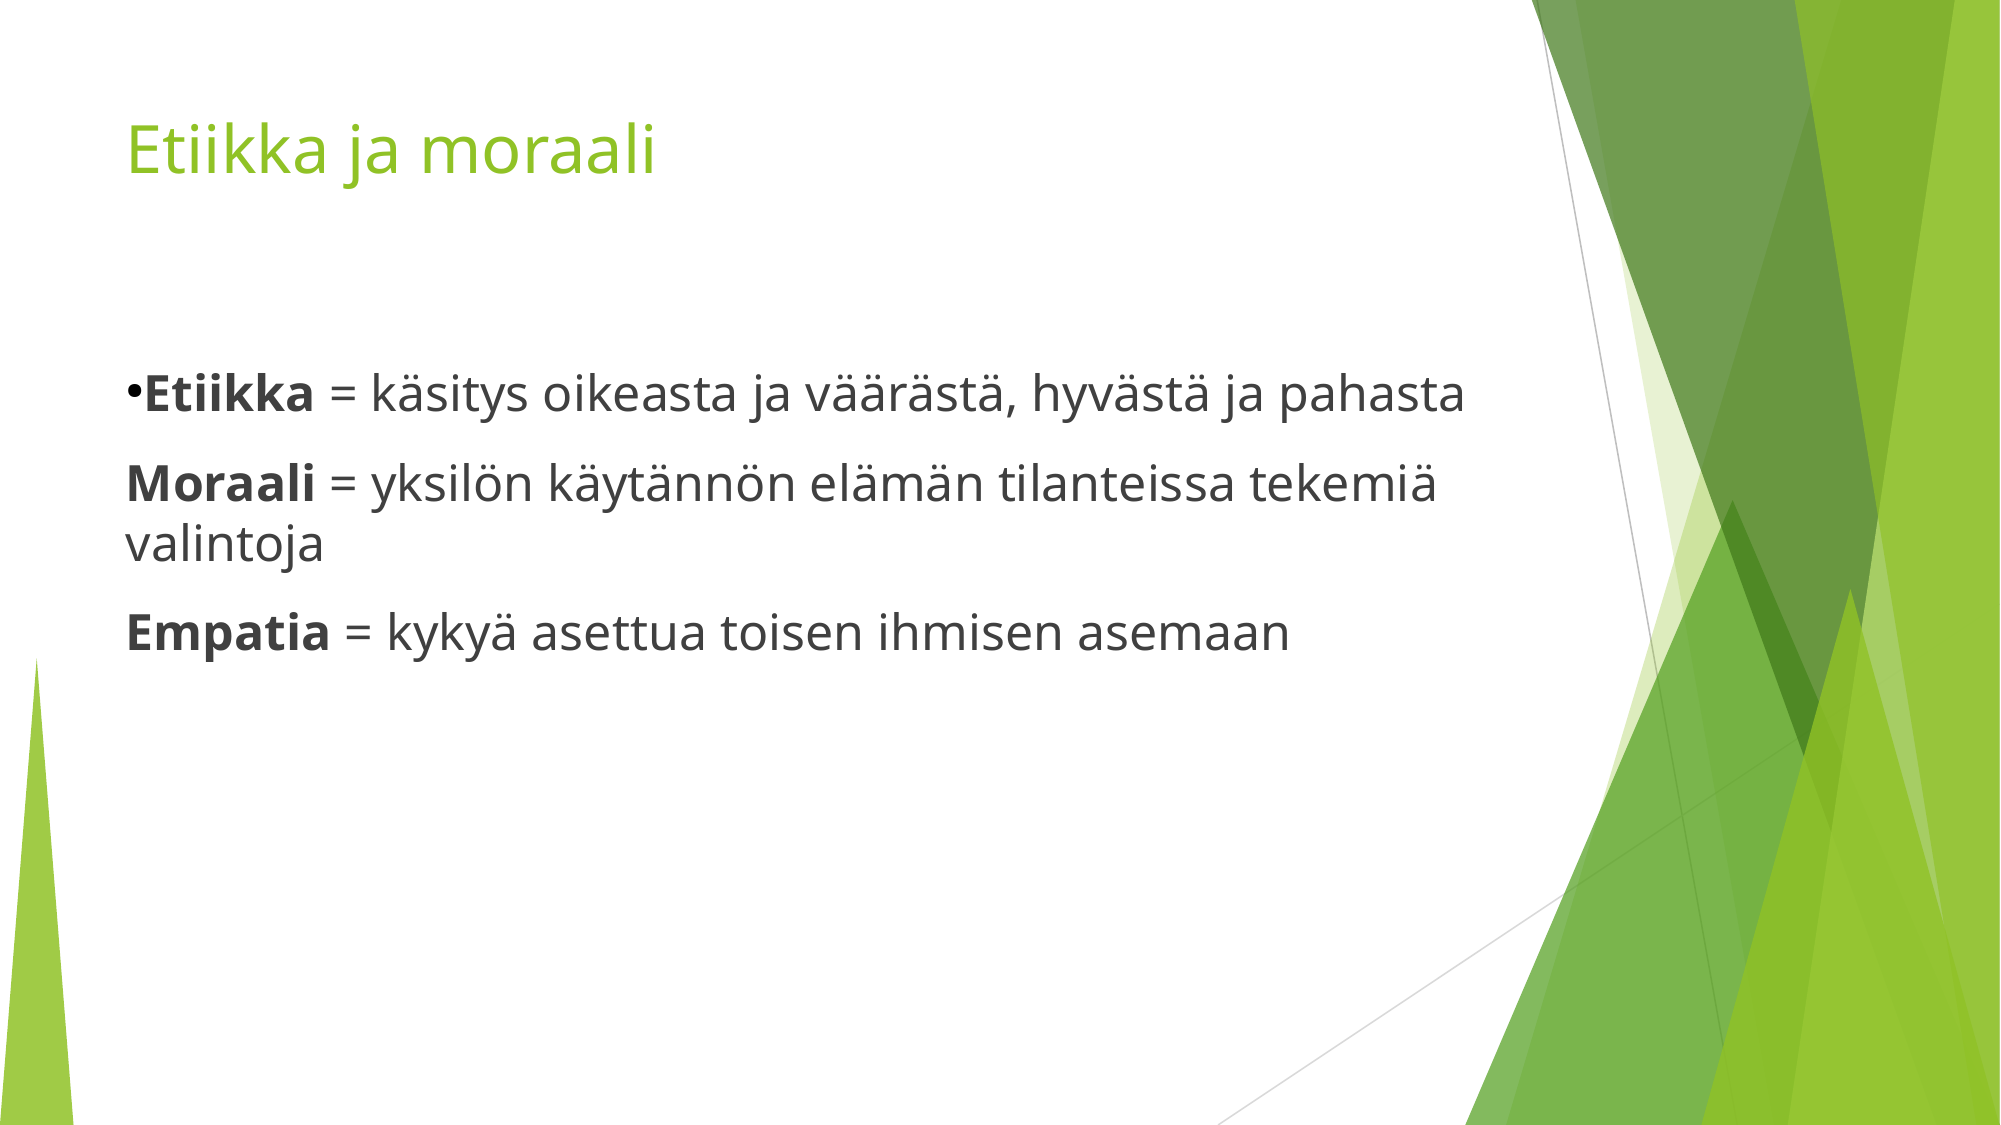

# Etiikka ja moraali
Etiikka = käsitys oikeasta ja väärästä, hyvästä ja pahasta
Moraali = yksilön käytännön elämän tilanteissa tekemiä valintoja
Empatia = kykyä asettua toisen ihmisen asemaan